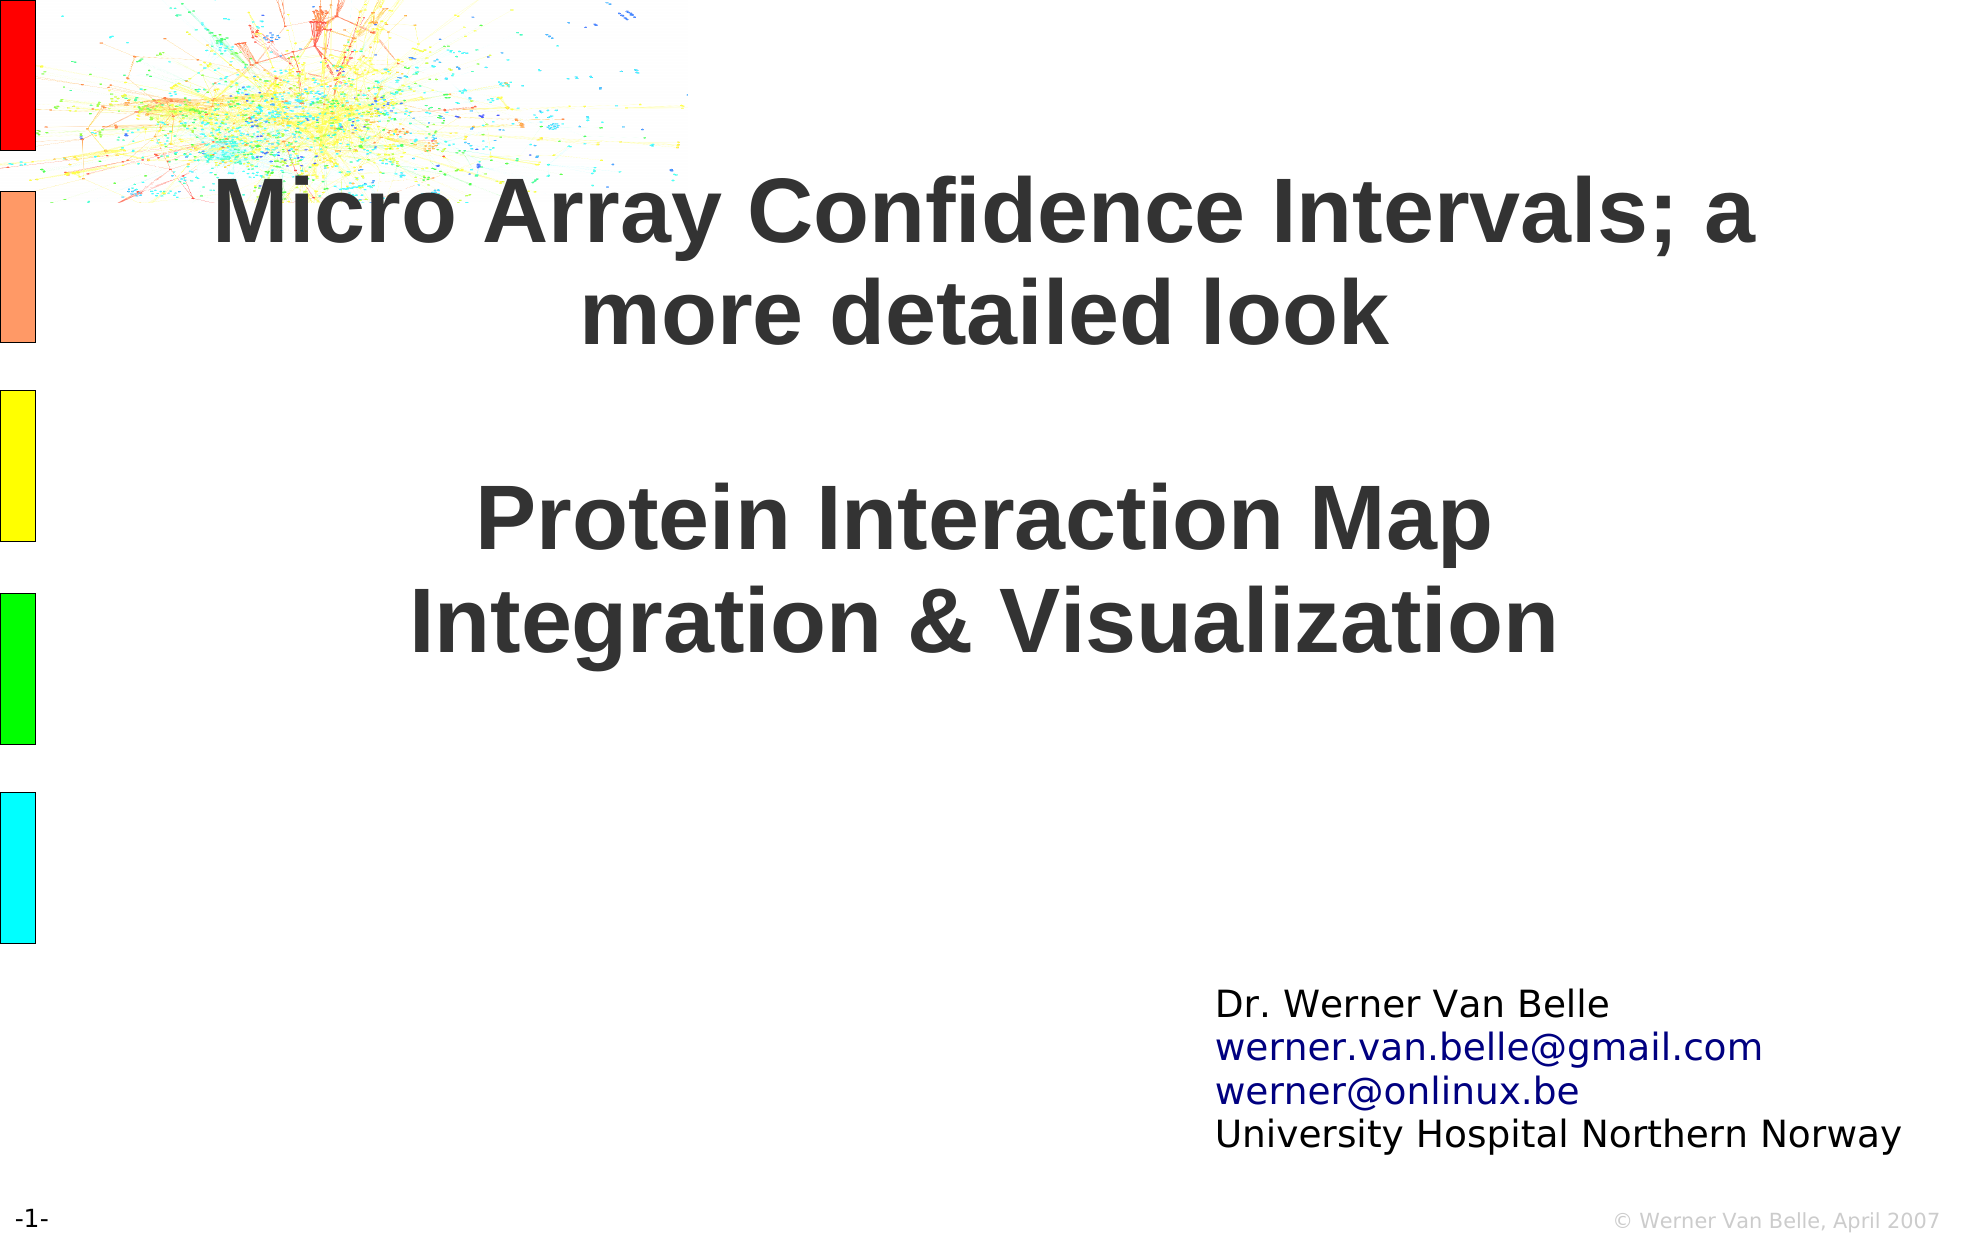

# Micro Array Confidence Intervals; a more detailed look Protein Interaction Map Integration & Visualization
Dr. Werner Van Belle
werner.van.belle@gmail.com
werner@onlinux.be
University Hospital Northern Norway